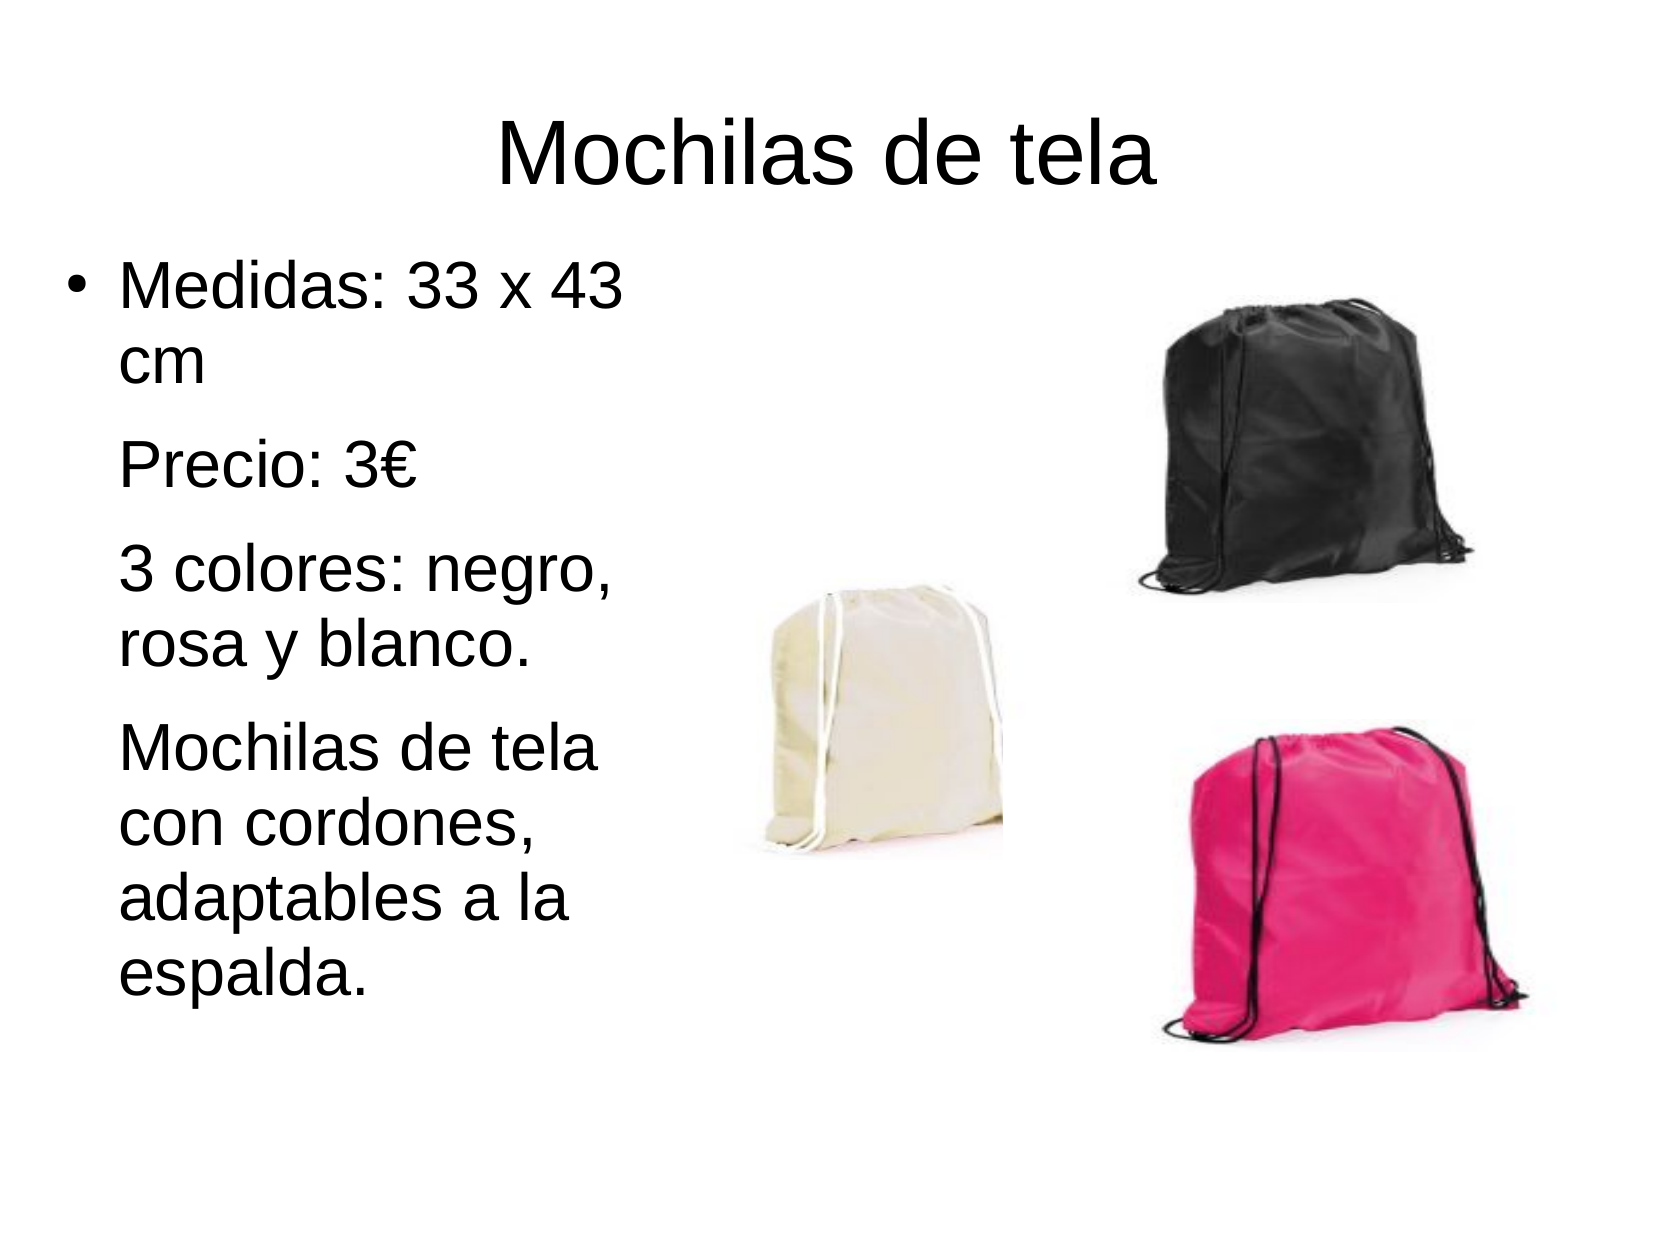

# Mochilas de tela
Medidas: 33 x 43 cm
Precio: 3€
3 colores: negro, rosa y blanco.
Mochilas de tela con cordones, adaptables a la espalda.